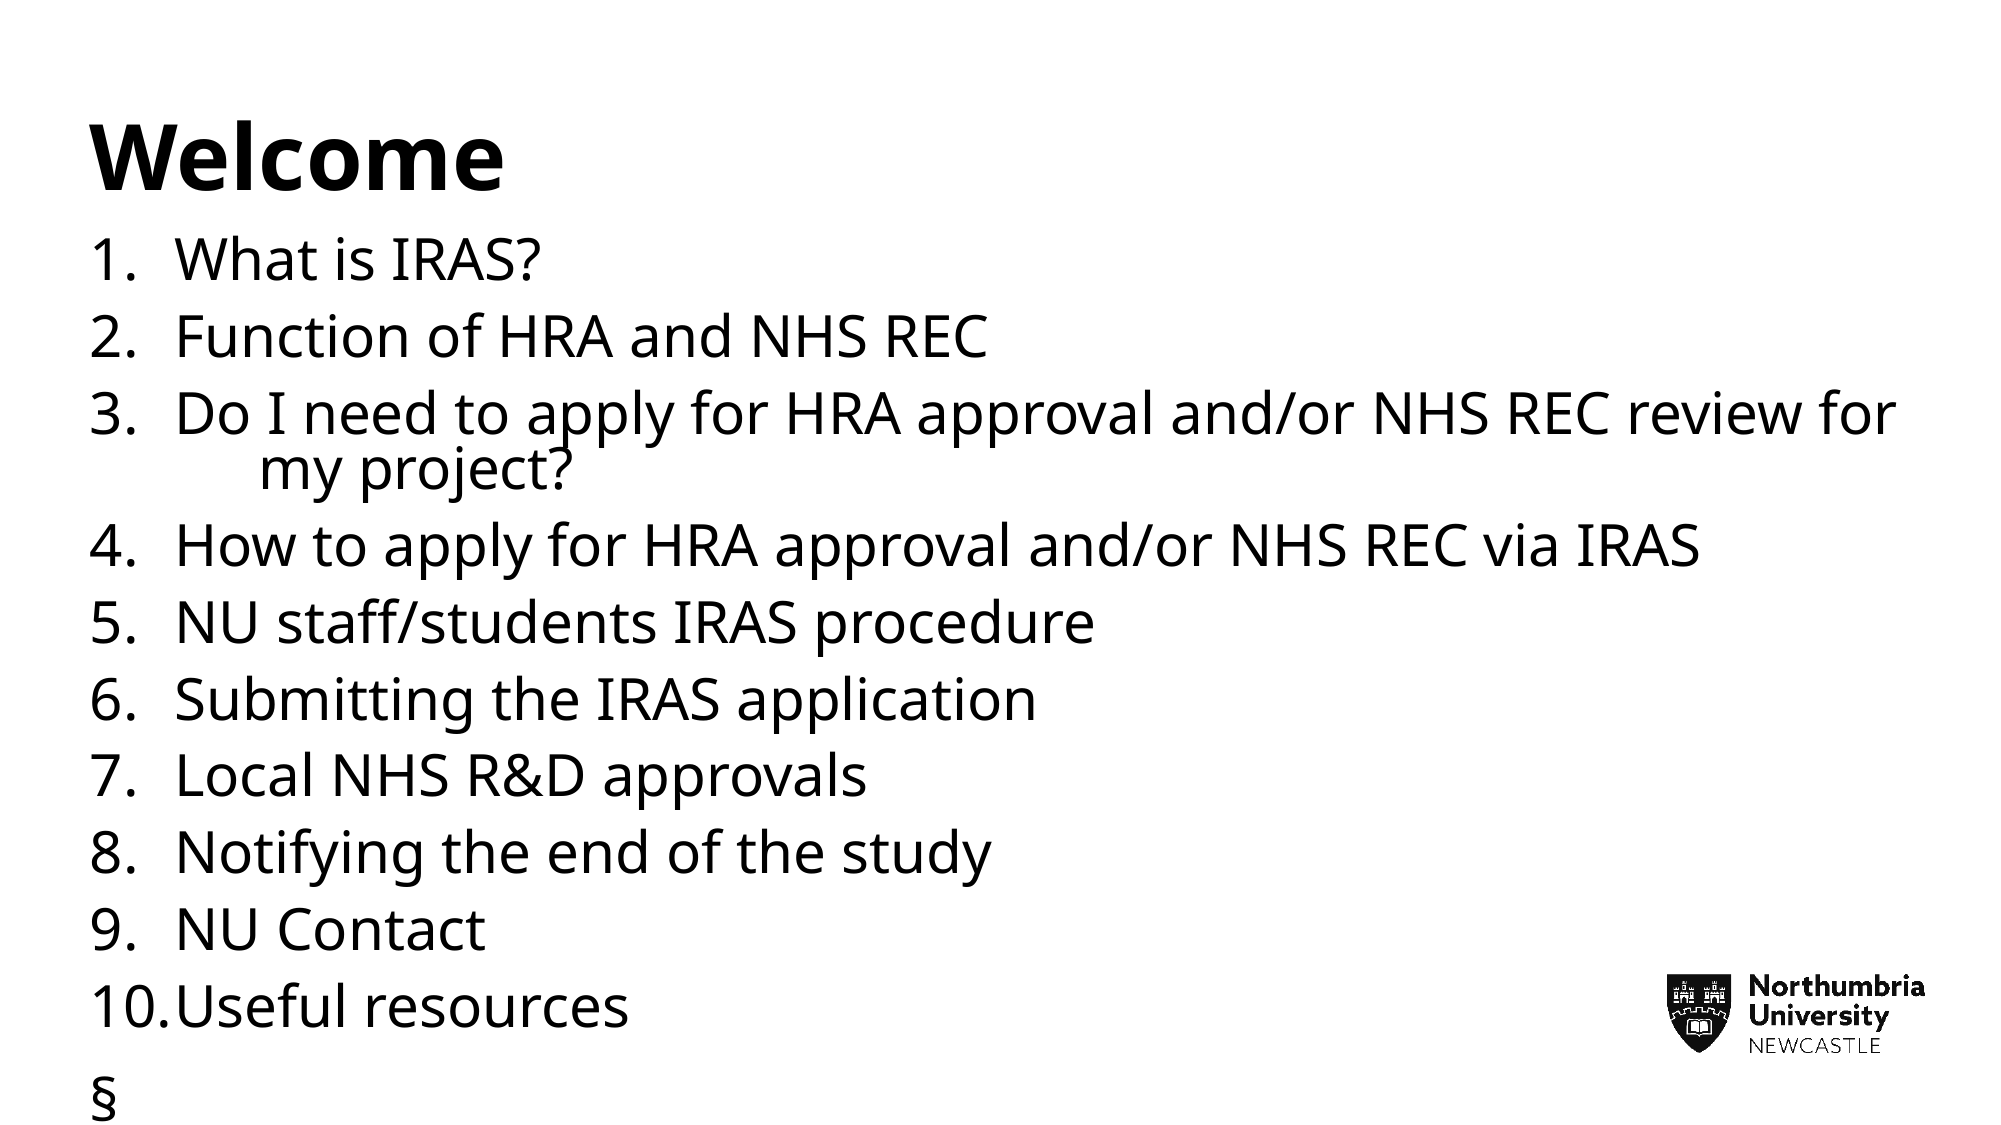

Welcome
# What is IRAS?
Function of HRA and NHS REC
Do I need to apply for HRA approval and/or NHS REC review for my project?
How to apply for HRA approval and/or NHS REC via IRAS
NU staff/students IRAS procedure
Submitting the IRAS application
Local NHS R&D approvals
Notifying the end of the study
NU Contact
Useful resources